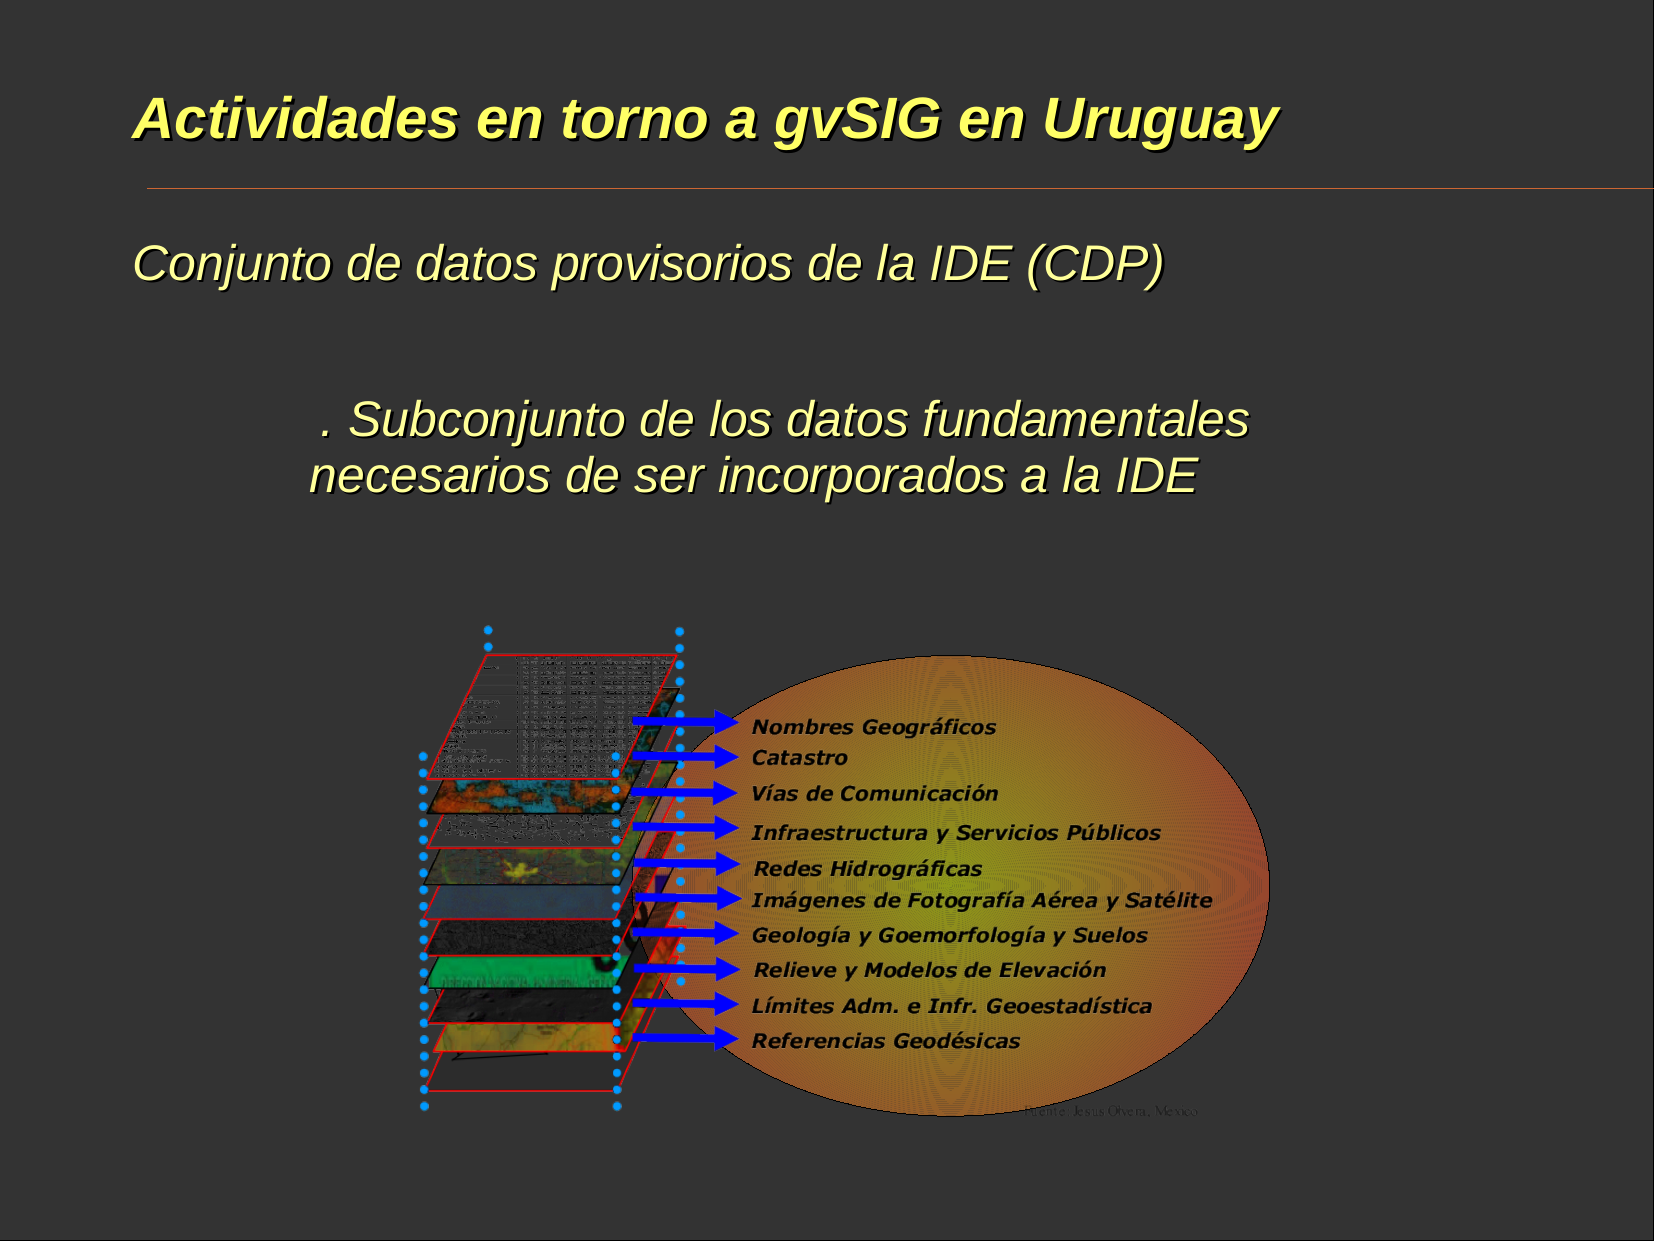

Actividades en torno a gvSIG en Uruguay
Conjunto de datos provisorios de la IDE (CDP)
 . Subconjunto de los datos fundamentales necesarios de ser incorporados a la IDE